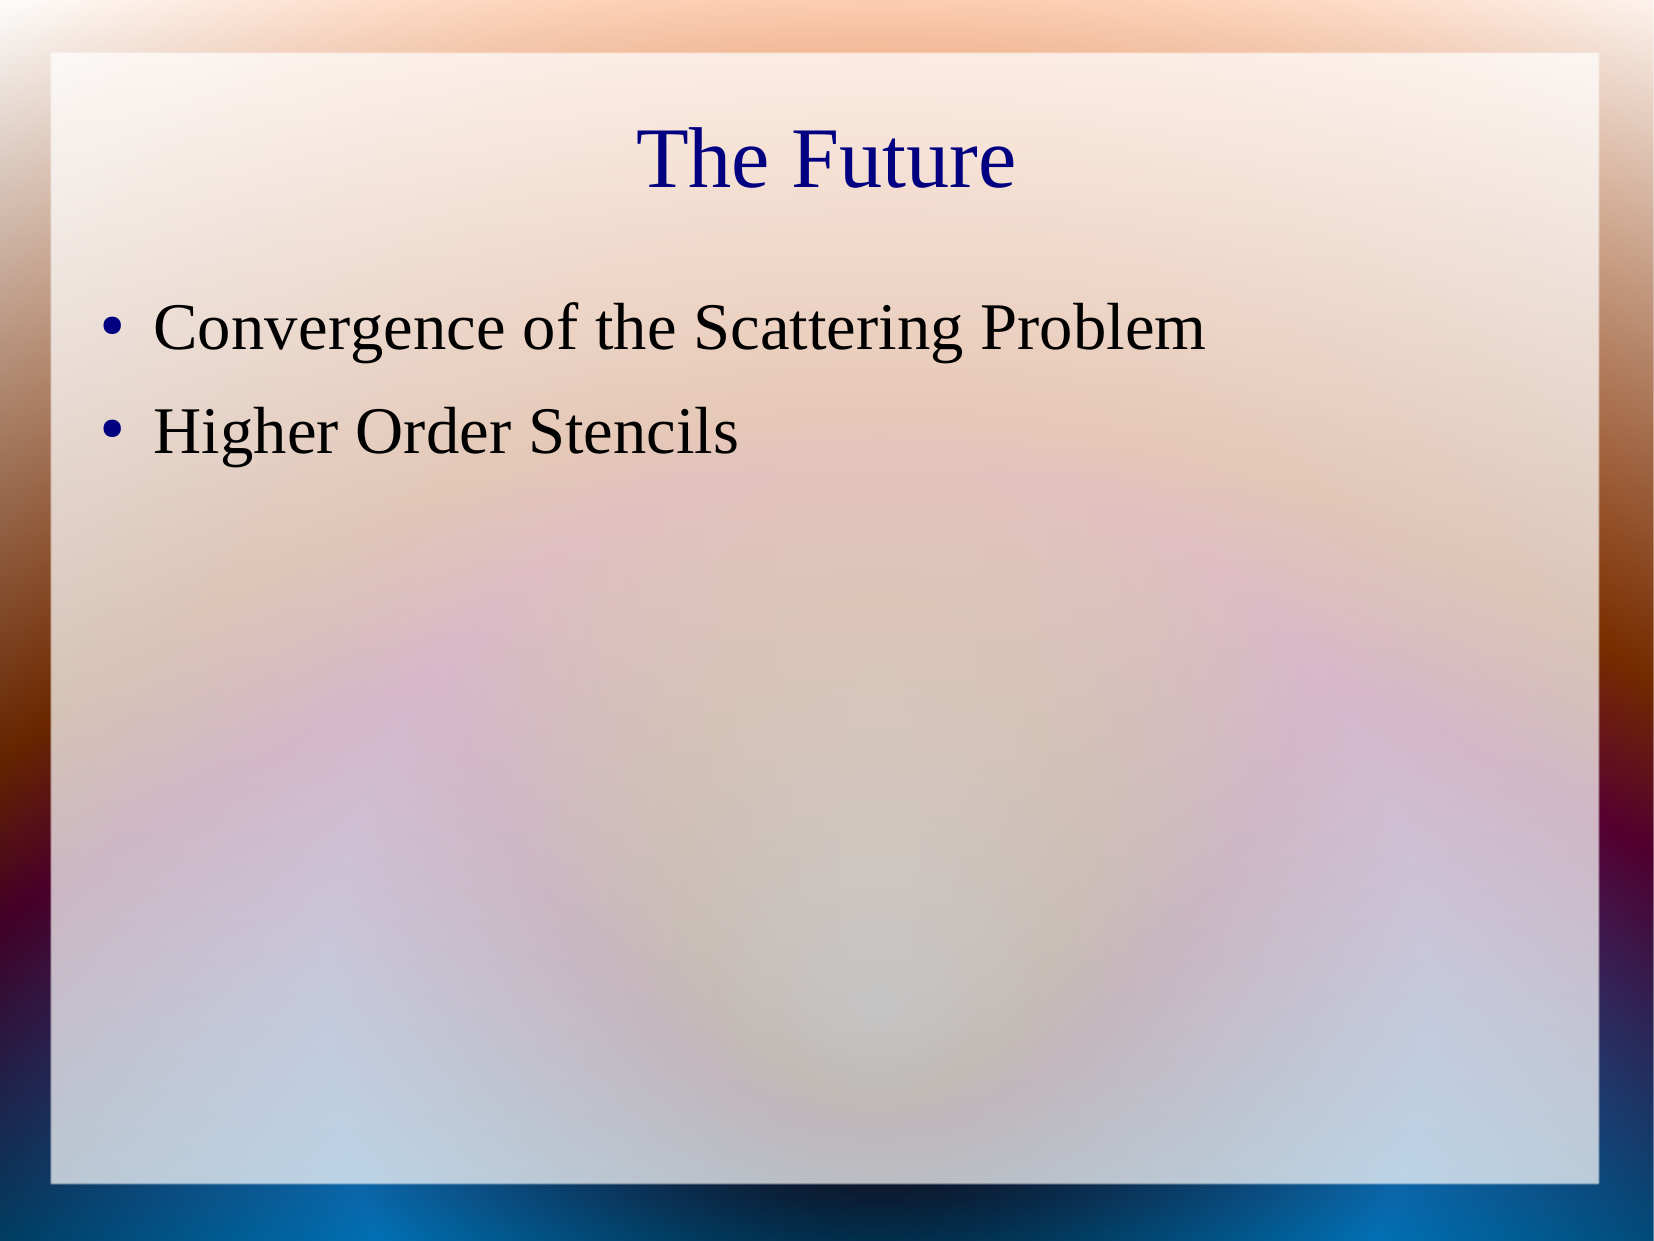

# The Future
Convergence of the Scattering Problem
Higher Order Stencils